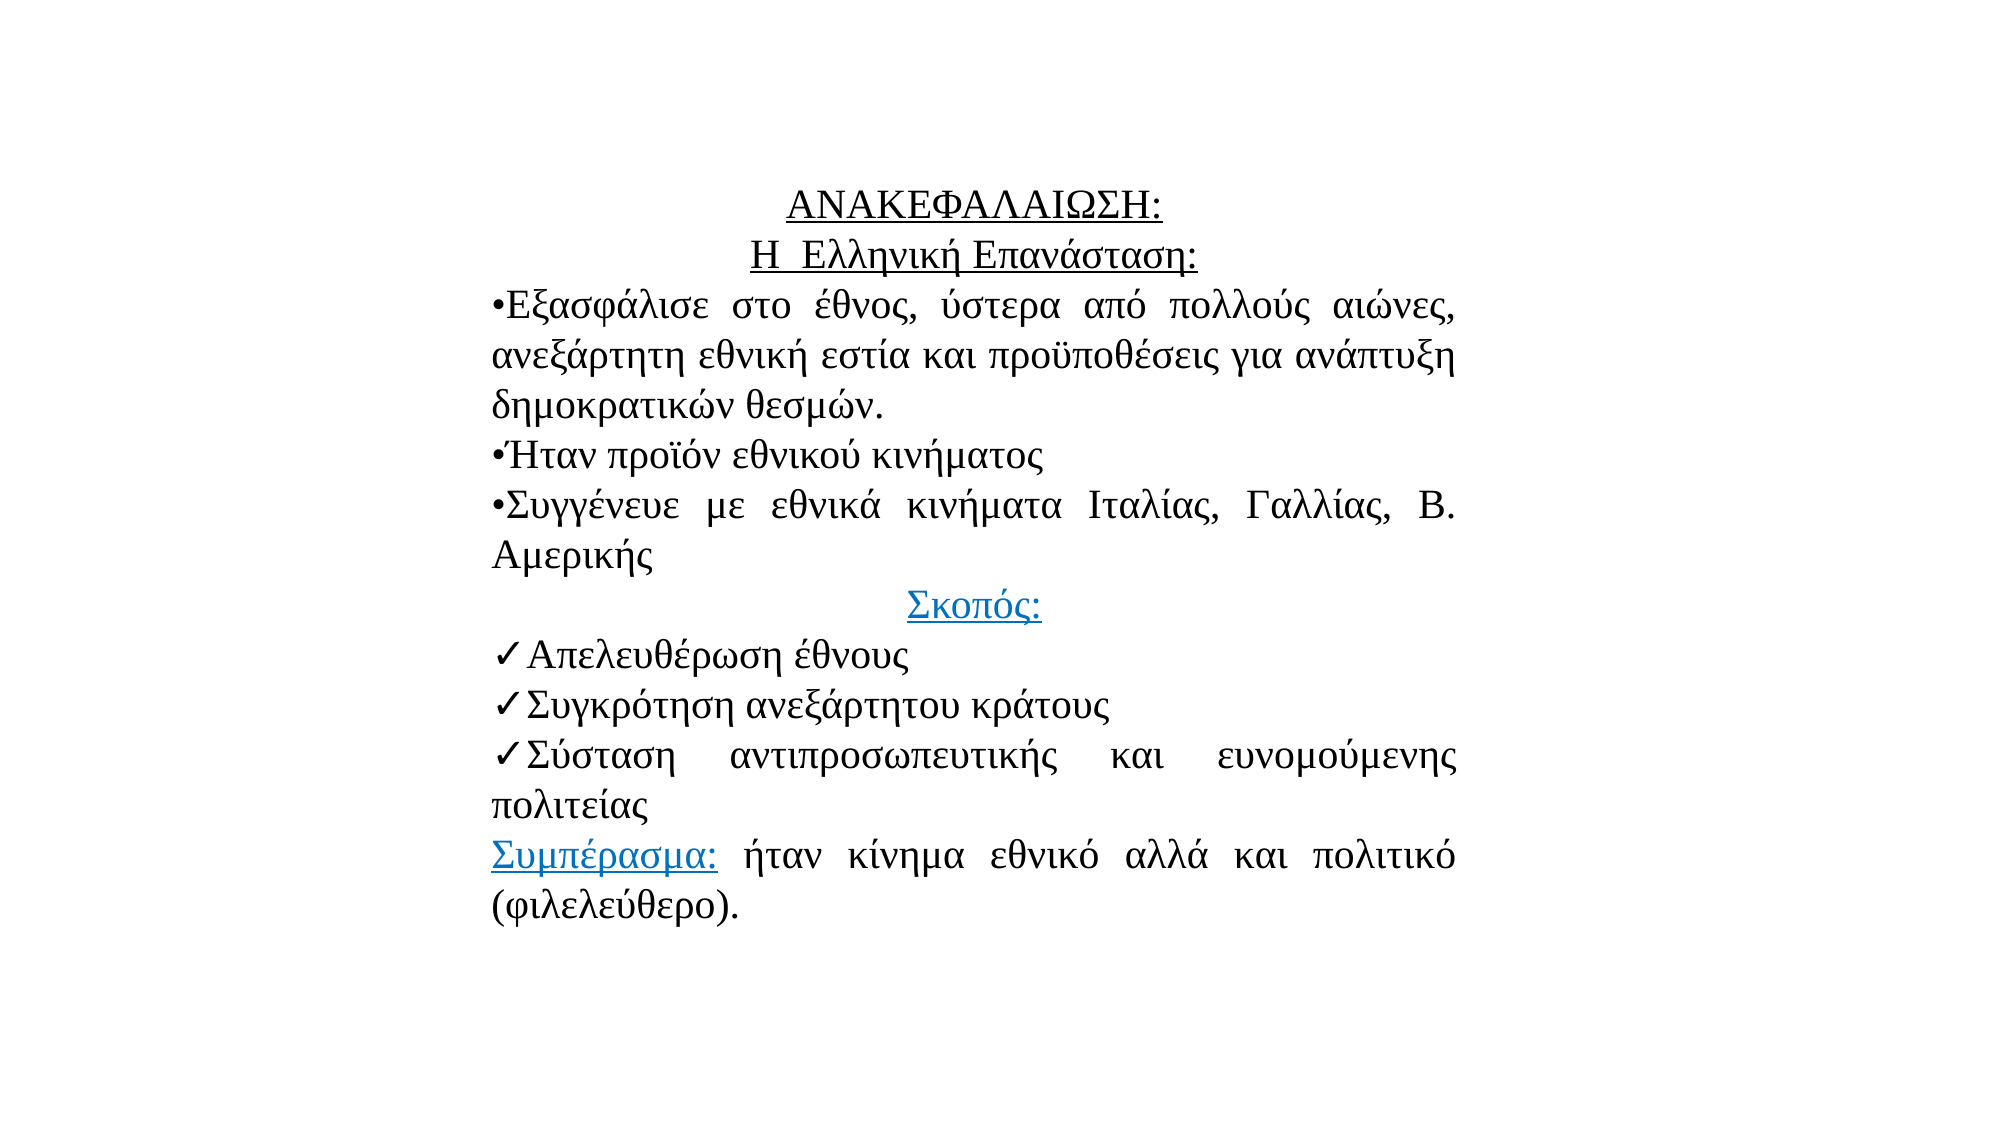

ΑΝΑΚΕΦΑΛΑΙΩΣΗ:
Η Ελληνική Επανάσταση:
•Εξασφάλισε στο έθνος, ύστερα από πολλούς αιώνες, ανεξάρτητη εθνική εστία και προϋποθέσεις για ανάπτυξη δημοκρατικών θεσμών.
•Ήταν προϊόν εθνικού κινήματος
•Συγγένευε με εθνικά κινήματα Ιταλίας, Γαλλίας, Β. Αμερικής
Σκοπός:
✓Απελευθέρωση έθνους
✓Συγκρότηση ανεξάρτητου κράτους
✓Σύσταση αντιπροσωπευτικής και ευνομούμενης πολιτείας
Συμπέρασμα: ήταν κίνημα εθνικό αλλά και πολιτικό (φιλελεύθερο).